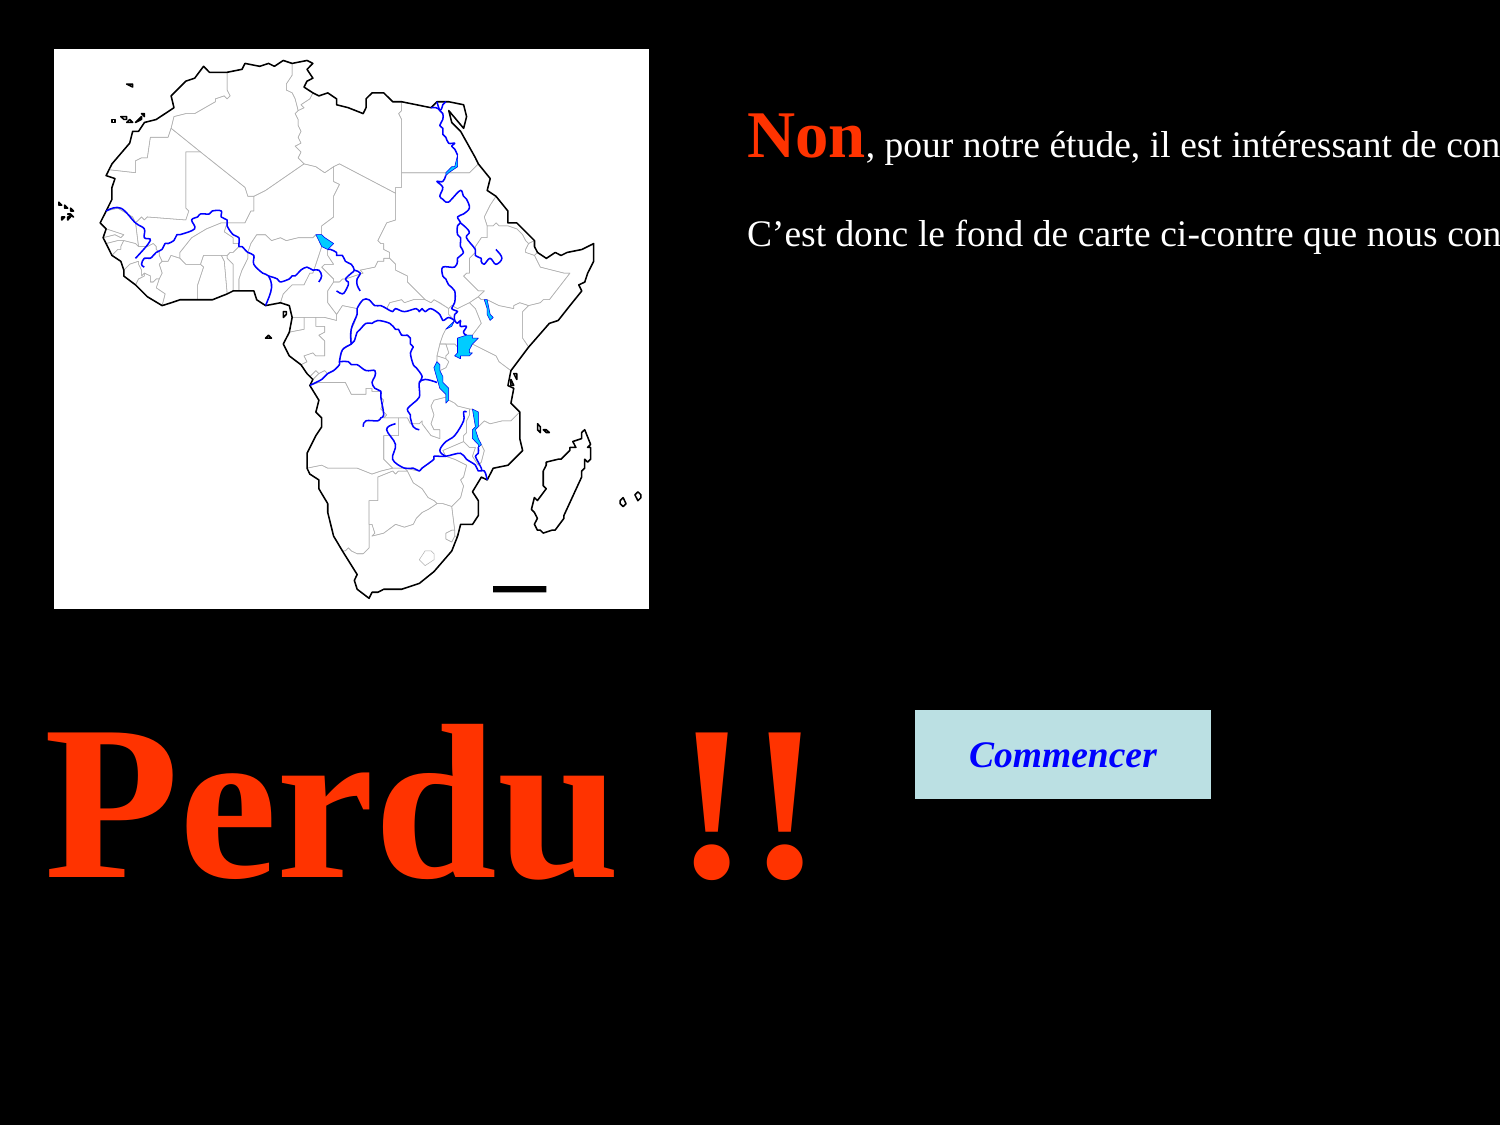

Non, pour notre étude, il est intéressant de conserver les frontières politiques des pays africains, afin de mieux localiser les phénomènes. De plus, le réseau hydrographique nous apporte une information très importante.
C’est donc le fond de carte ci-contre que nous conserverons.
Perdu !!
Commencer